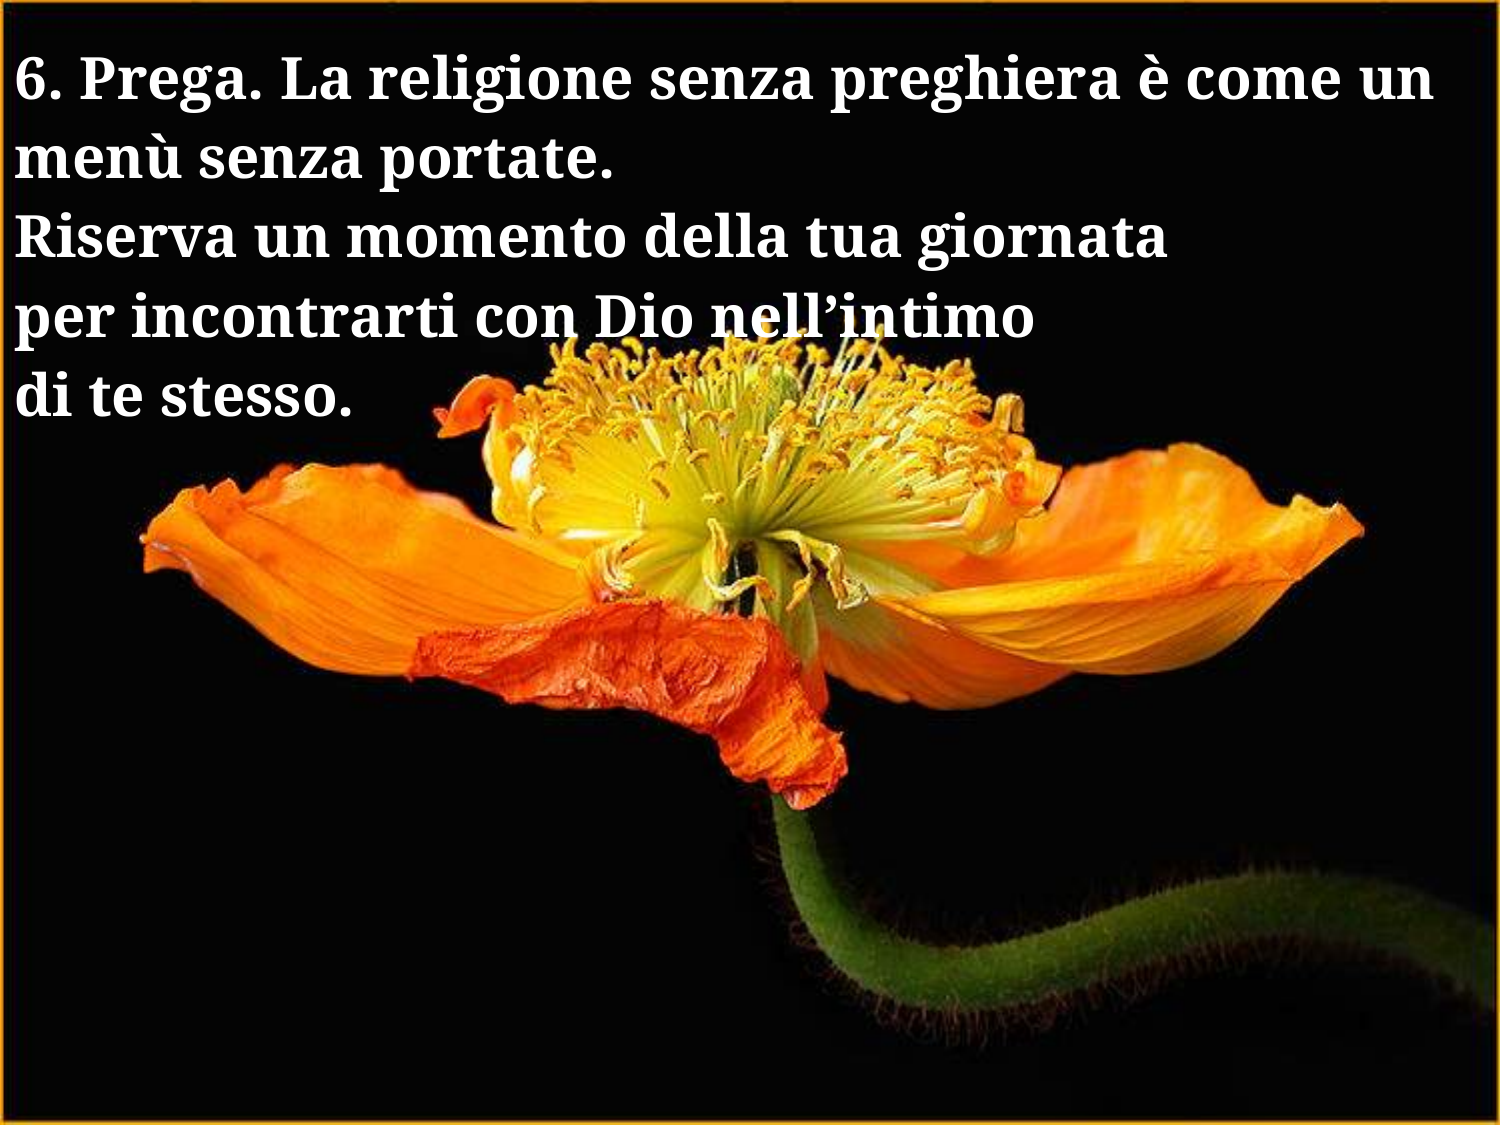

6. Prega. La religione senza preghiera è come un menù senza portate.
Riserva un momento della tua giornata
per incontrarti con Dio nell’intimo
di te stesso.